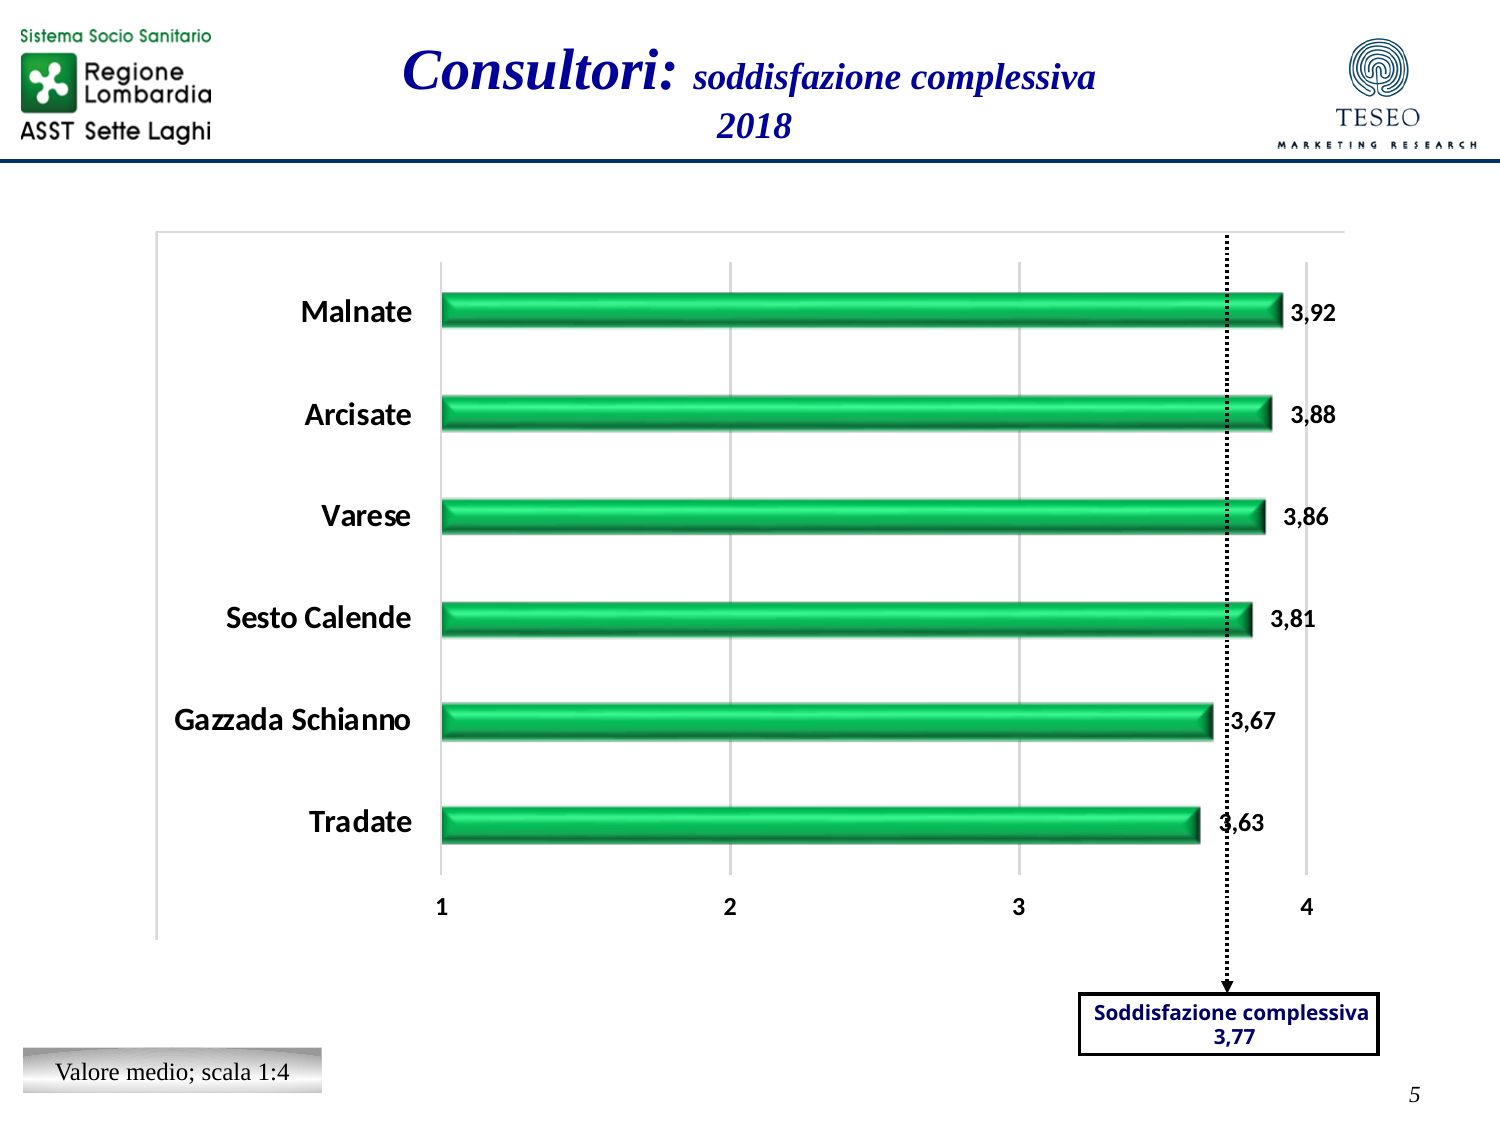

Consultori: soddisfazione complessiva
 2018
Soddisfazione complessiva
3,77
Valore medio; scala 1:4